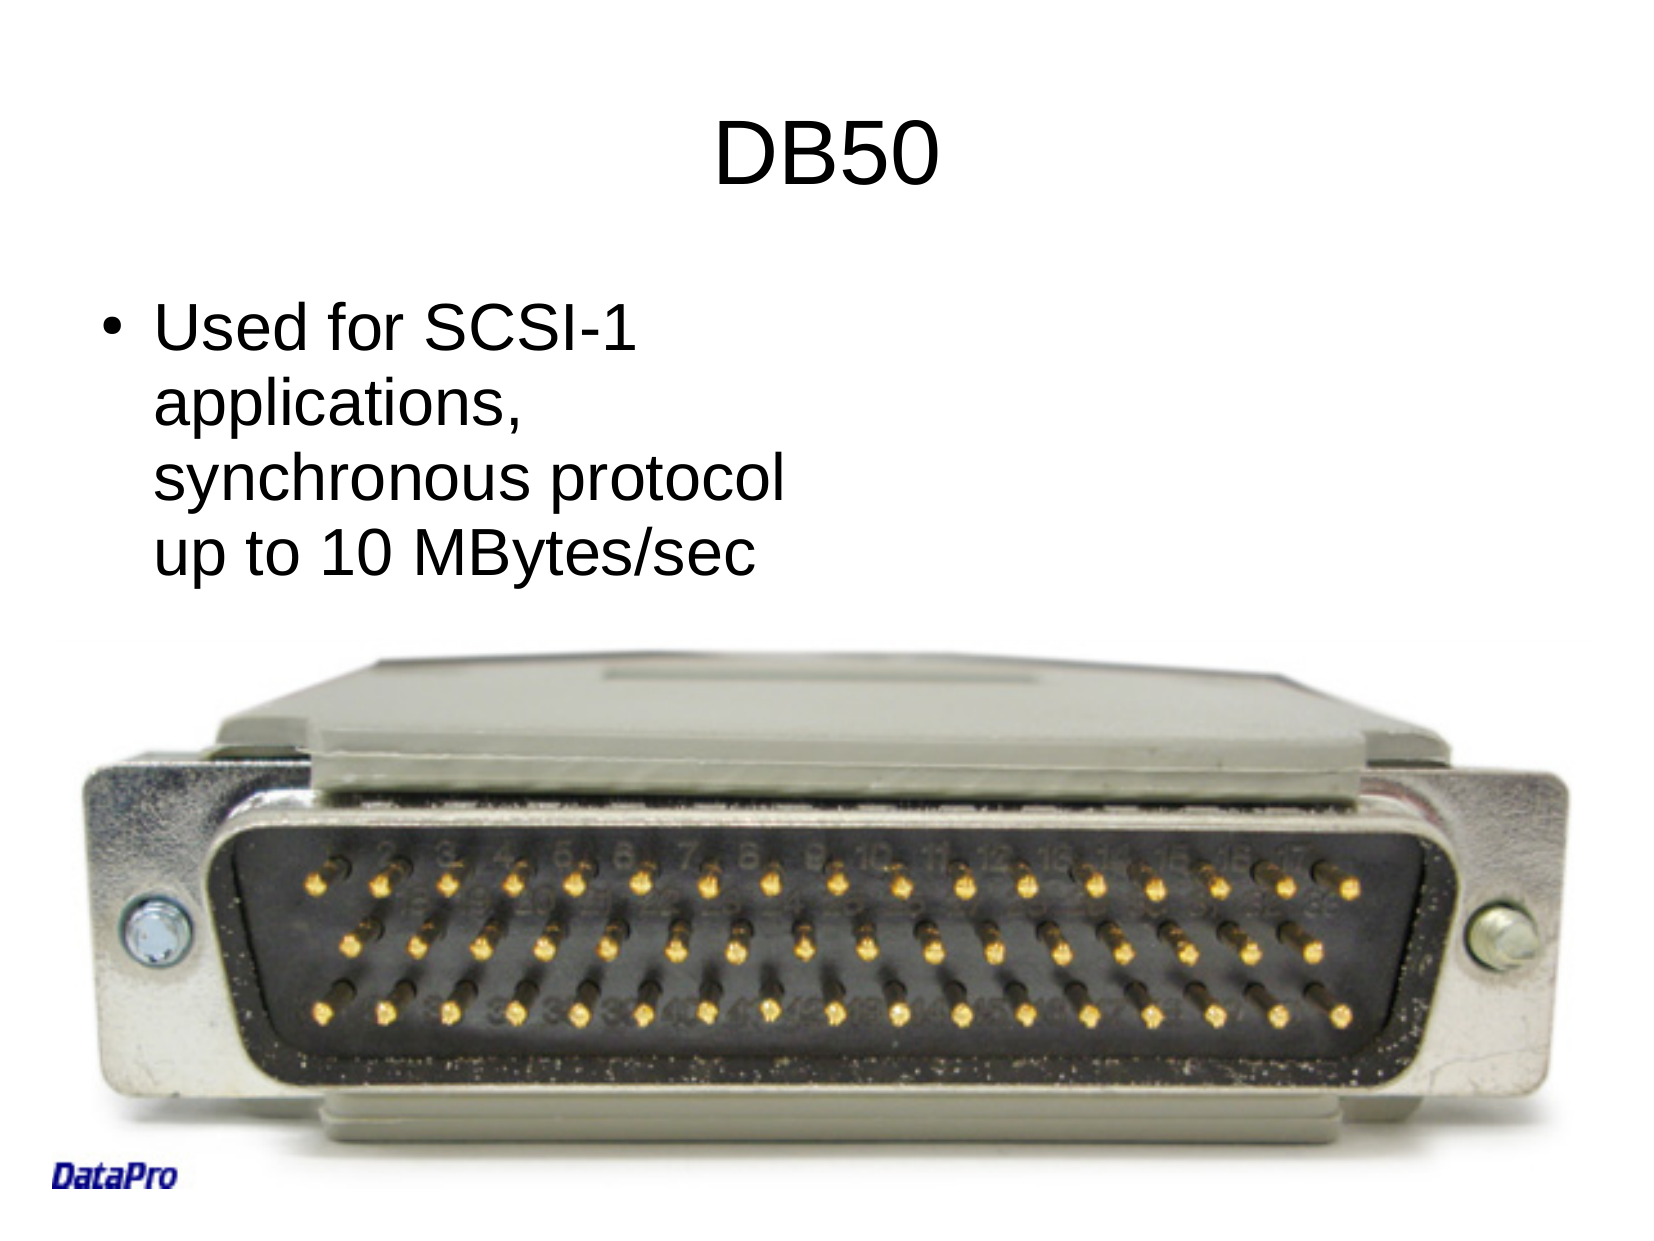

# DB50
Used for SCSI-1 applications, synchronous protocol up to 10 MBytes/sec